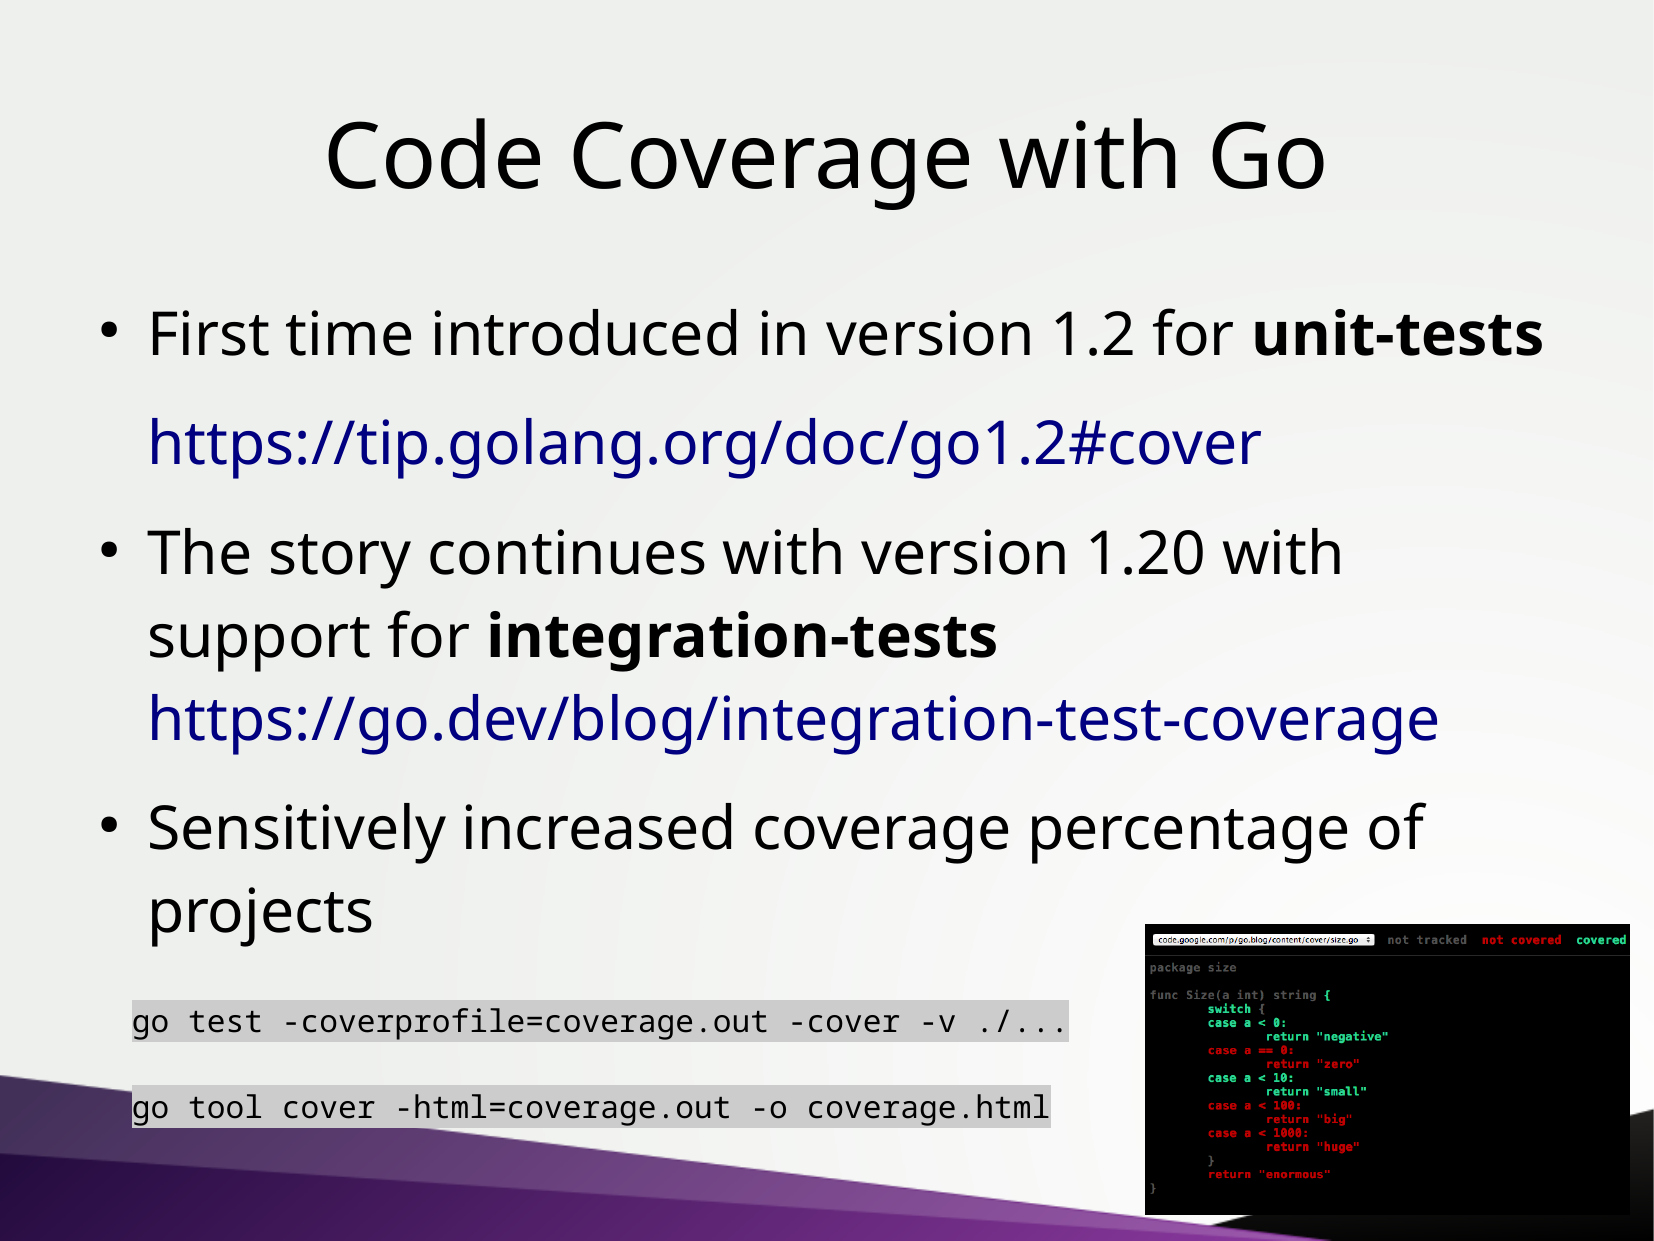

# Code Coverage with Go
First time introduced in version 1.2 for unit-tests
https://tip.golang.org/doc/go1.2#cover
The story continues with version 1.20 with support for integration-tests
https://go.dev/blog/integration-test-coverage
Sensitively increased coverage percentage of projects
go test -coverprofile=coverage.out -cover -v ./...
go tool cover -html=coverage.out -o coverage.html